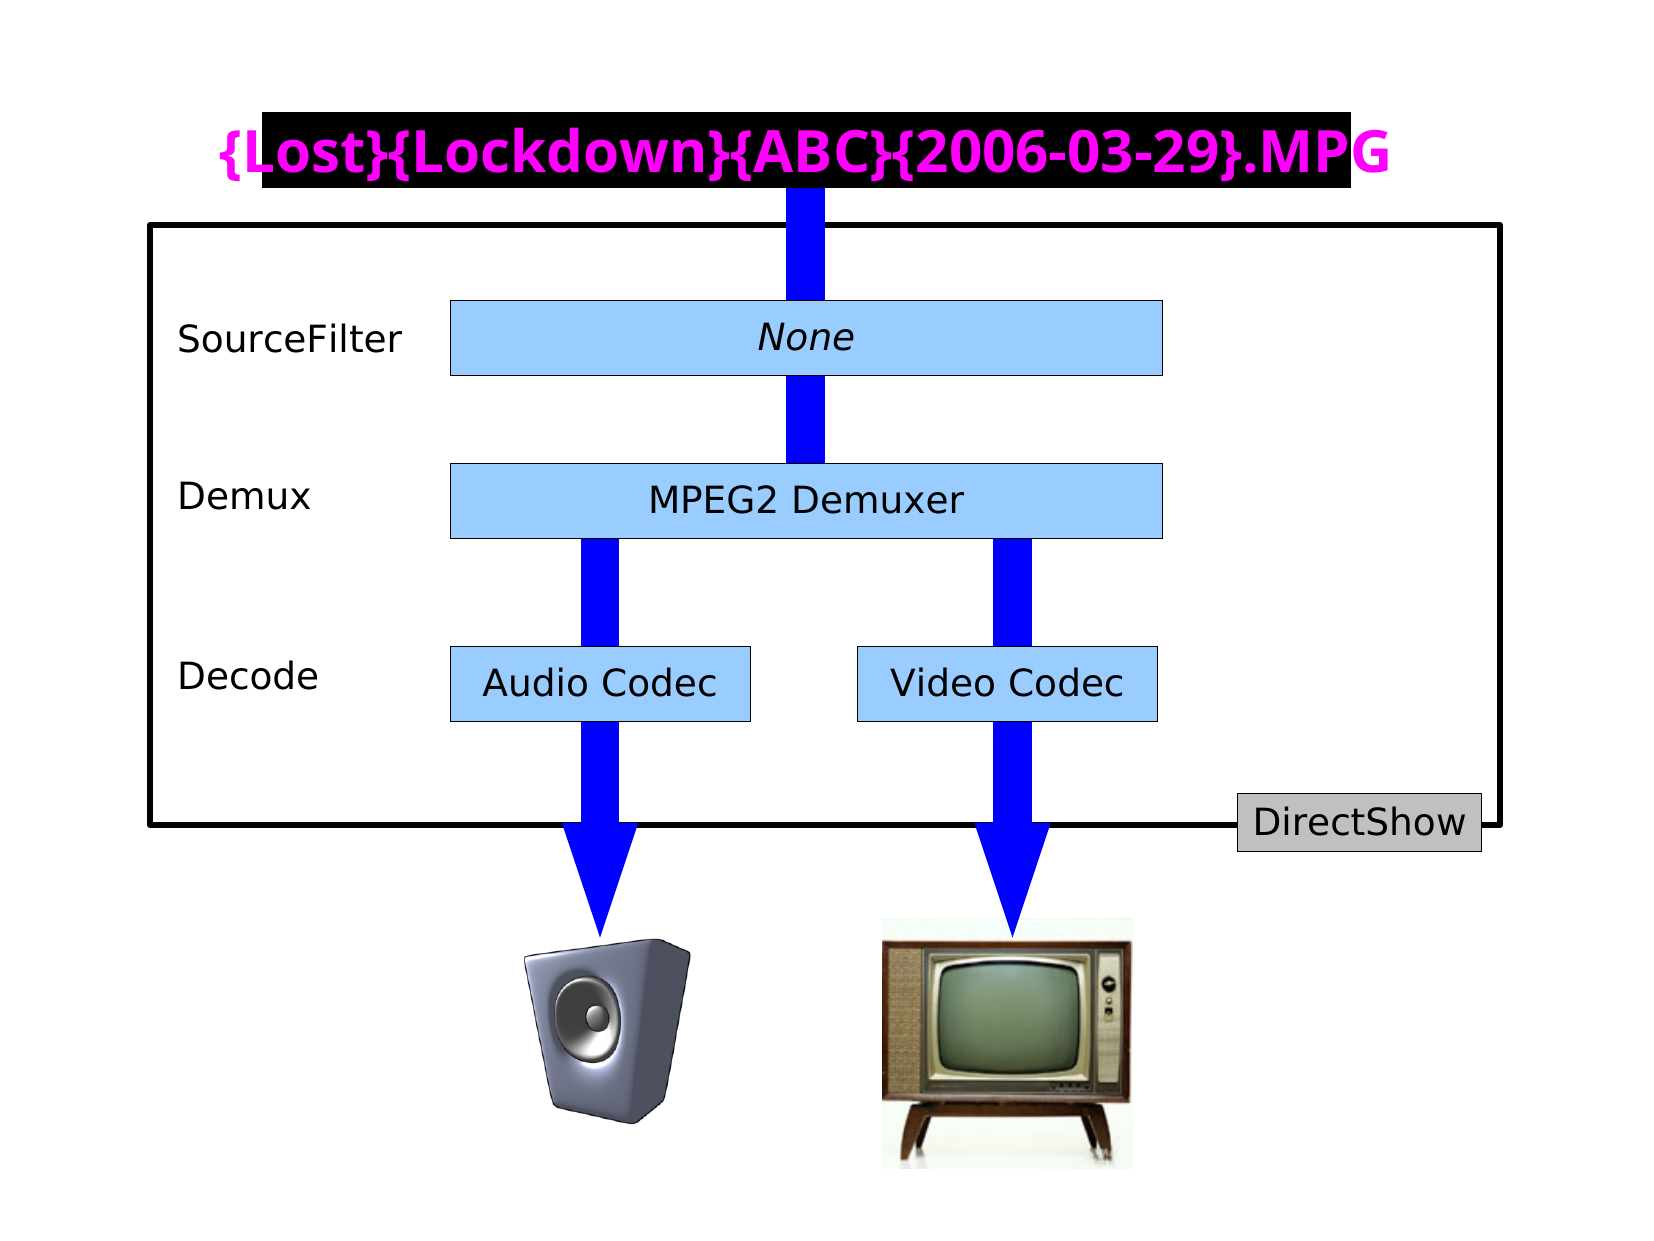

{Lost}{Lockdown}{ABC}{2006-03-29}.MPG
None
SourceFilter
MPEG2 Demuxer
Demux
Audio Codec
Video Codec
Decode
DirectShow